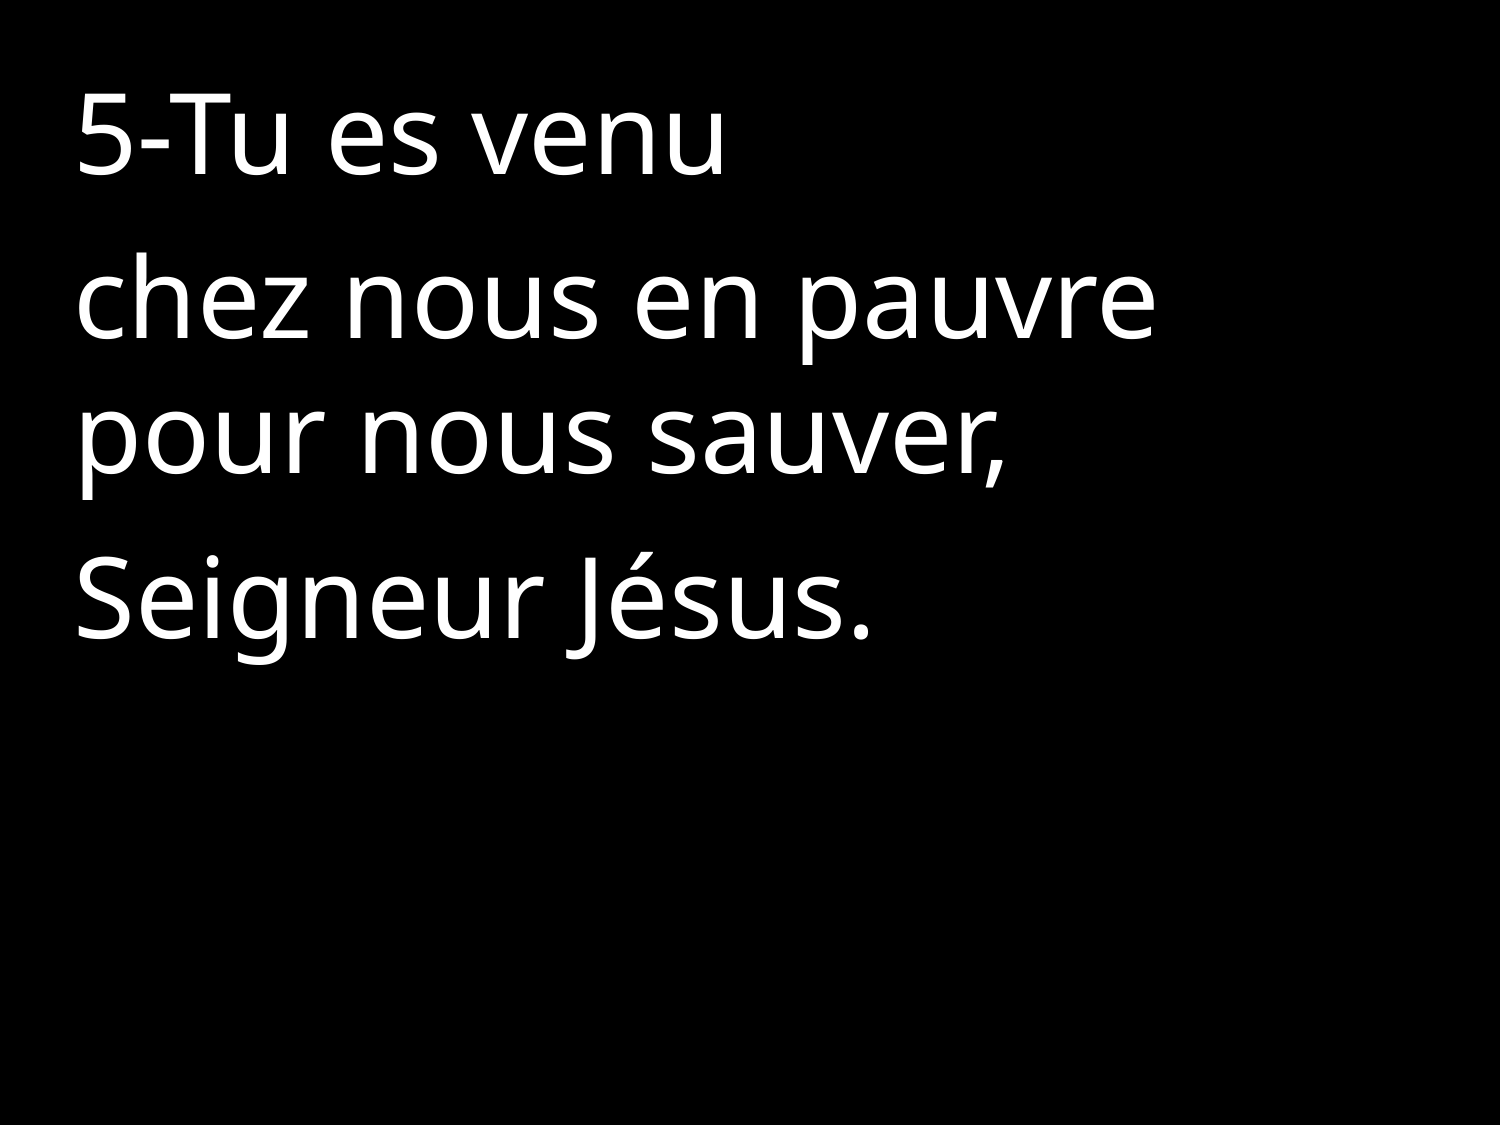

#
5-Tu es venu
chez nous en pauvre pour nous sauver,
Seigneur Jésus.